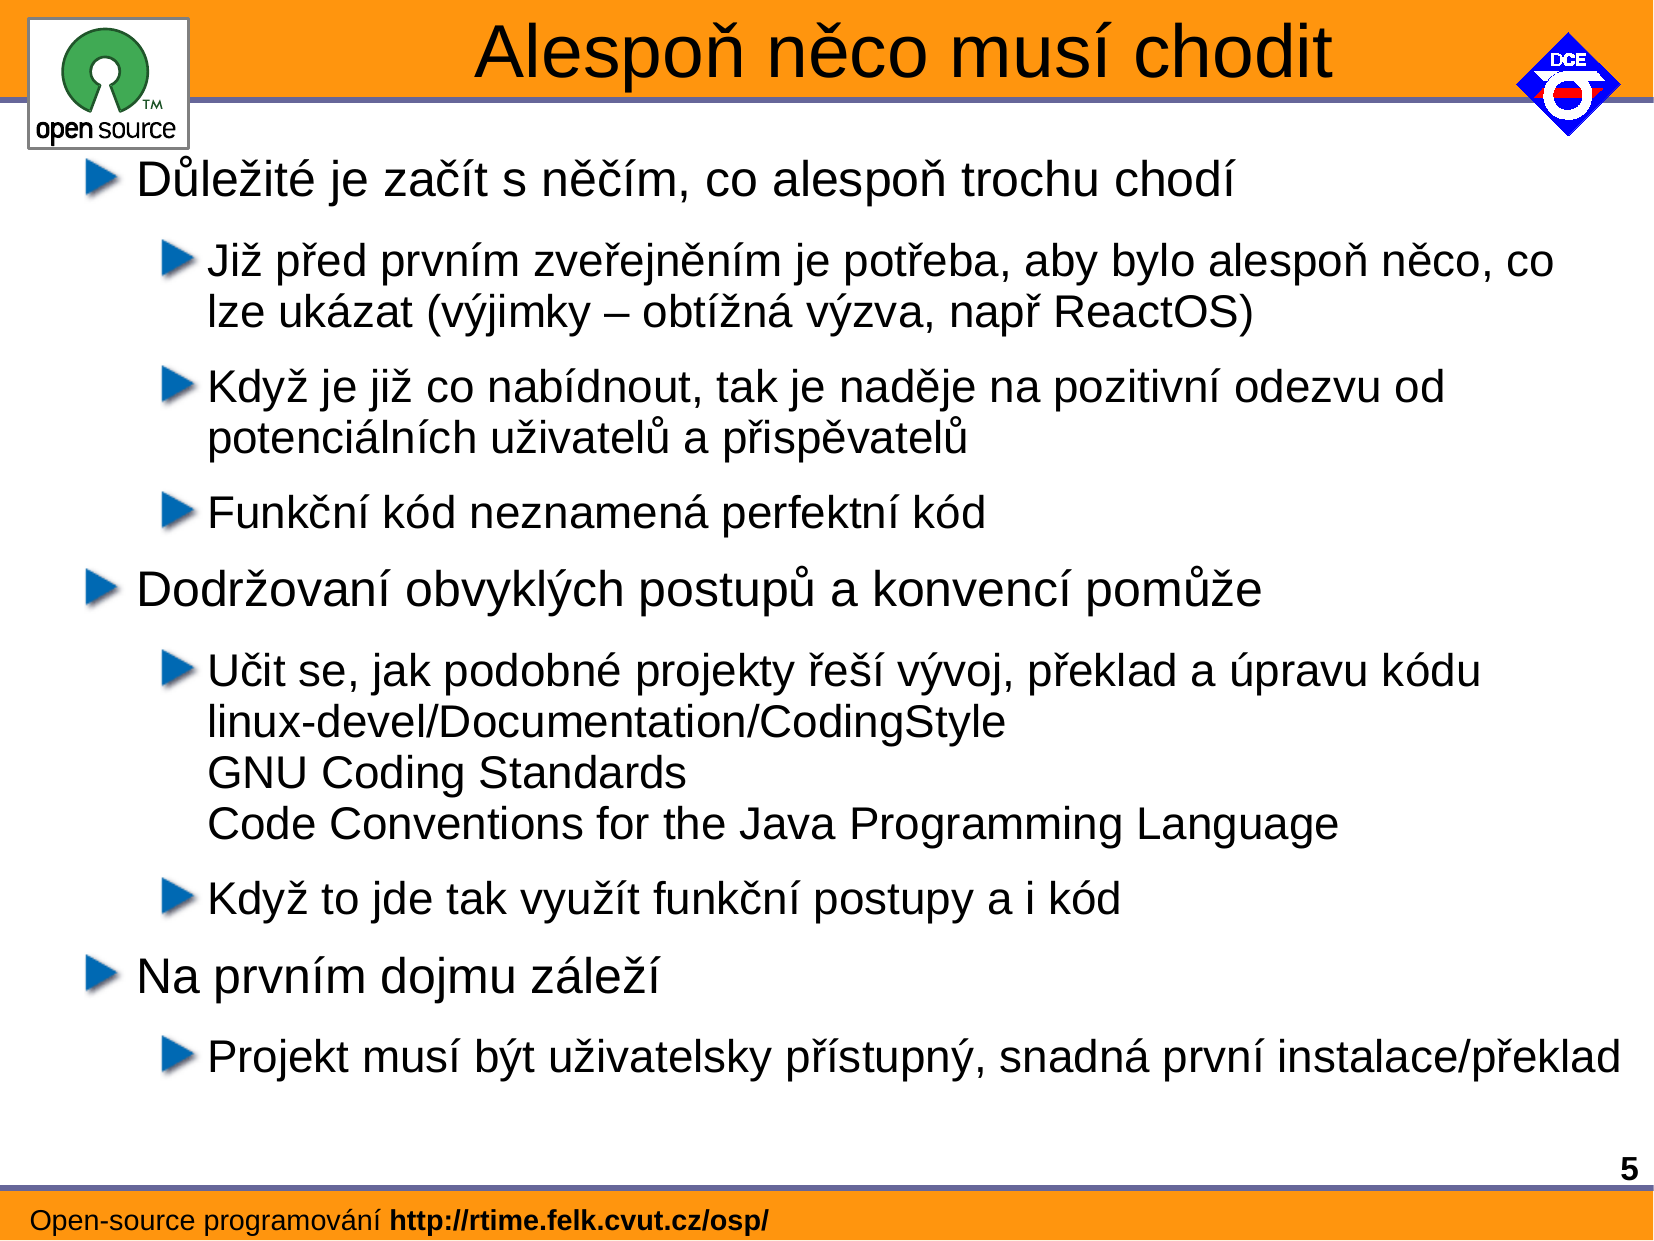

# Alespoň něco musí chodit
Důležité je začít s něčím, co alespoň trochu chodí
Již před prvním zveřejněním je potřeba, aby bylo alespoň něco, co lze ukázat (výjimky – obtížná výzva, např ReactOS)
Když je již co nabídnout, tak je naděje na pozitivní odezvu od potenciálních uživatelů a přispěvatelů
Funkční kód neznamená perfektní kód
Dodržovaní obvyklých postupů a konvencí pomůže
Učit se, jak podobné projekty řeší vývoj, překlad a úpravu kódu
linux-devel/Documentation/CodingStyle
GNU Coding Standards
Code Conventions for the Java Programming Language
Když to jde tak využít funkční postupy a i kód
Na prvním dojmu záleží
Projekt musí být uživatelsky přístupný, snadná první instalace/překlad